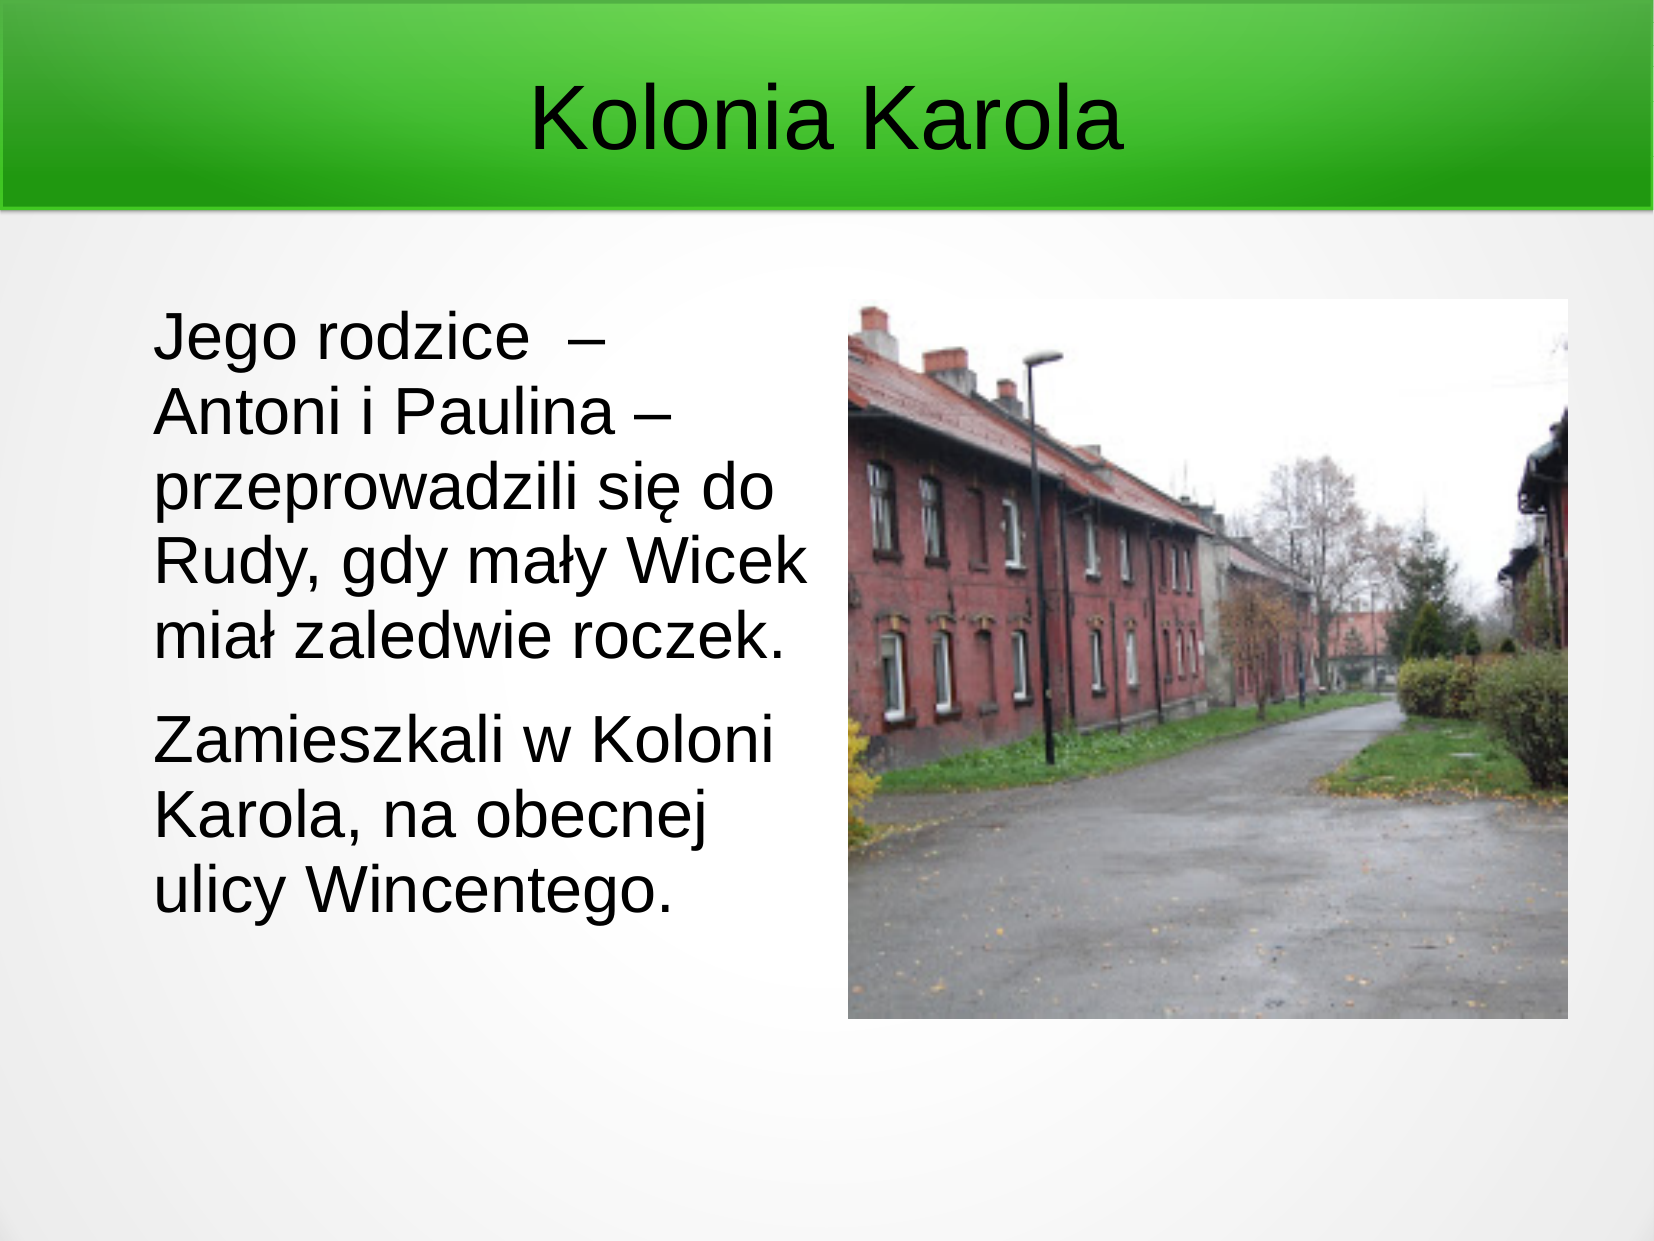

# Kolonia Karola
Jego rodzice – Antoni i Paulina – przeprowadzili się do Rudy, gdy mały Wicek miał zaledwie roczek.
Zamieszkali w Koloni Karola, na obecnej ulicy Wincentego.